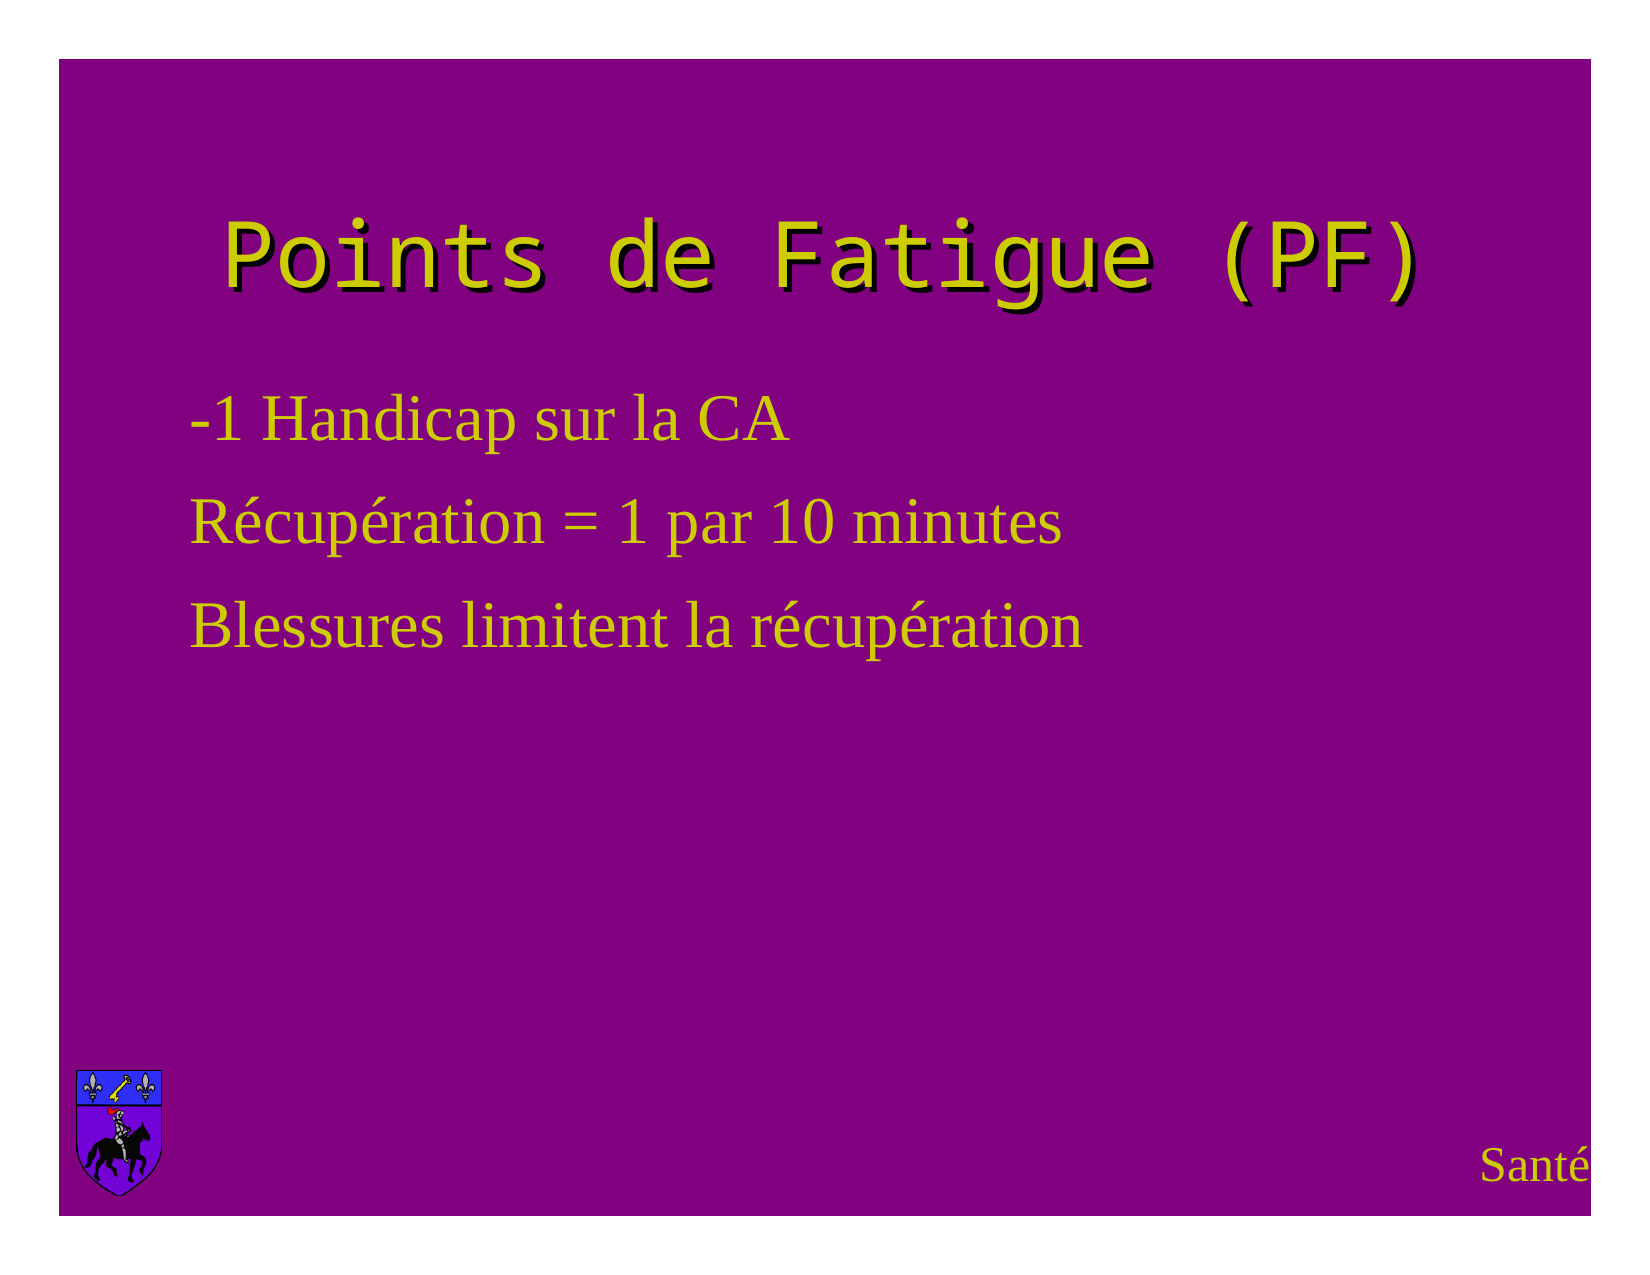

# Points de Fatigue (PF)
-1 Handicap sur la CA
Récupération = 1 par 10 minutes
Blessures limitent la récupération
Santé